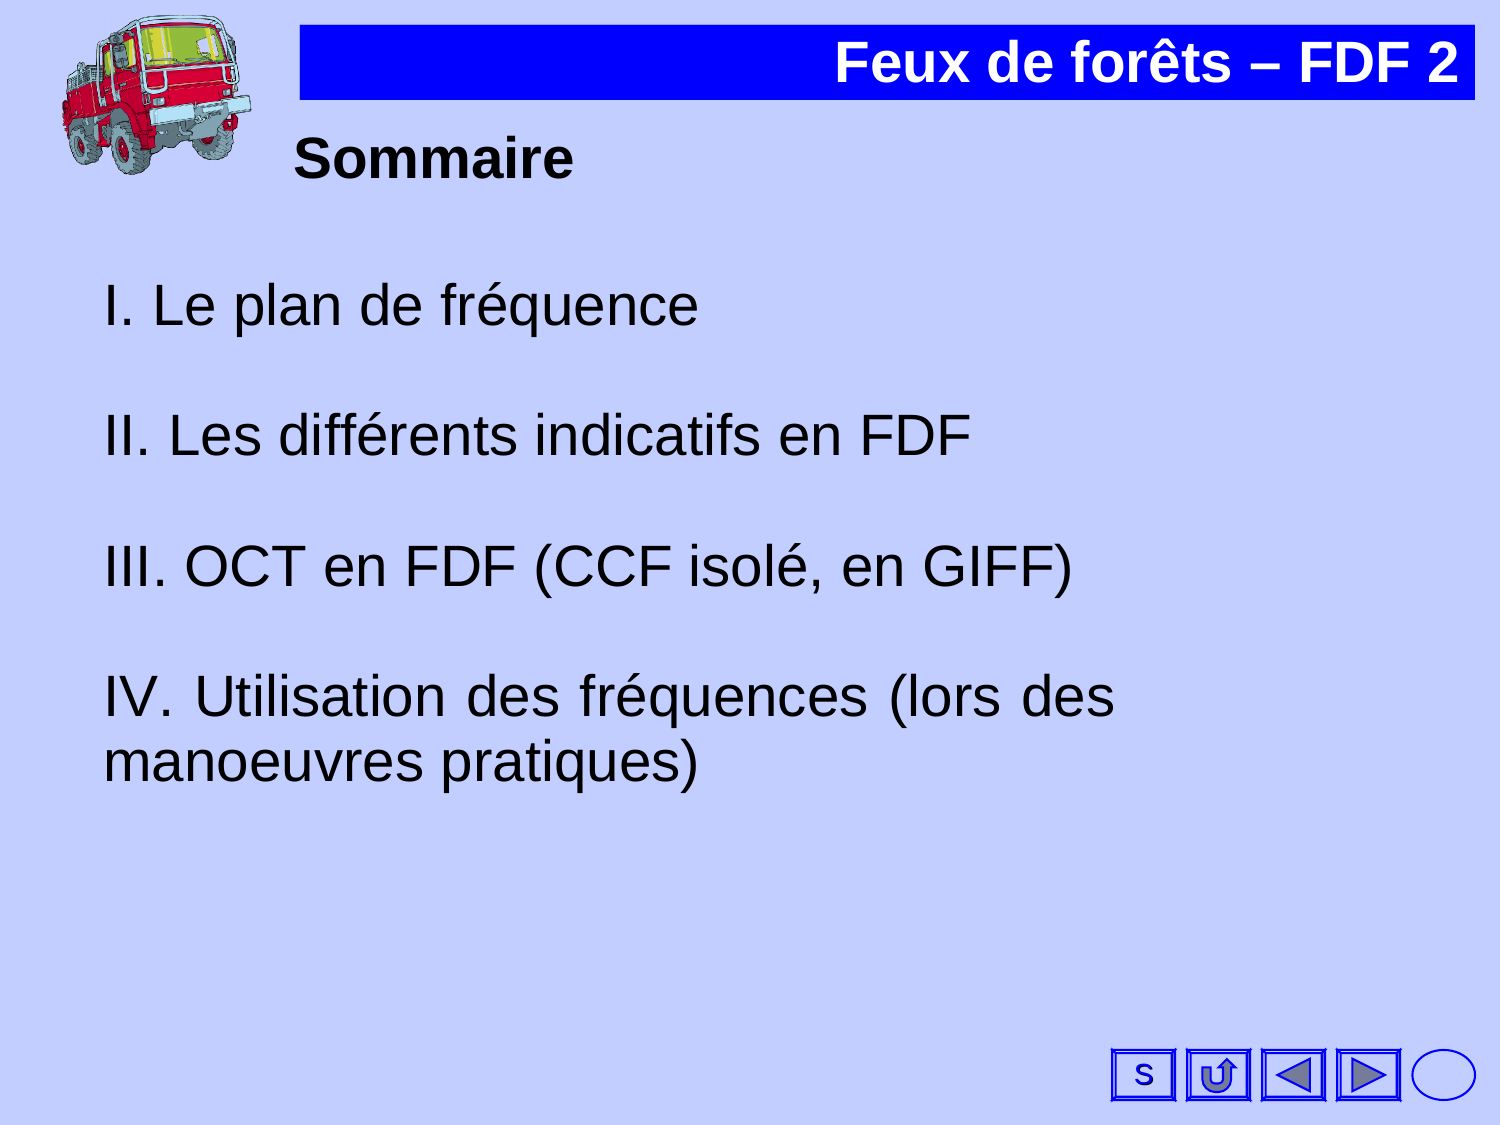

Feux de forêts – FDF 2
Sommaire
I. Le plan de fréquence
II. Les différents indicatifs en FDF
III. OCT en FDF (CCF isolé, en GIFF)
IV. Utilisation des fréquences (lors des manoeuvres pratiques)